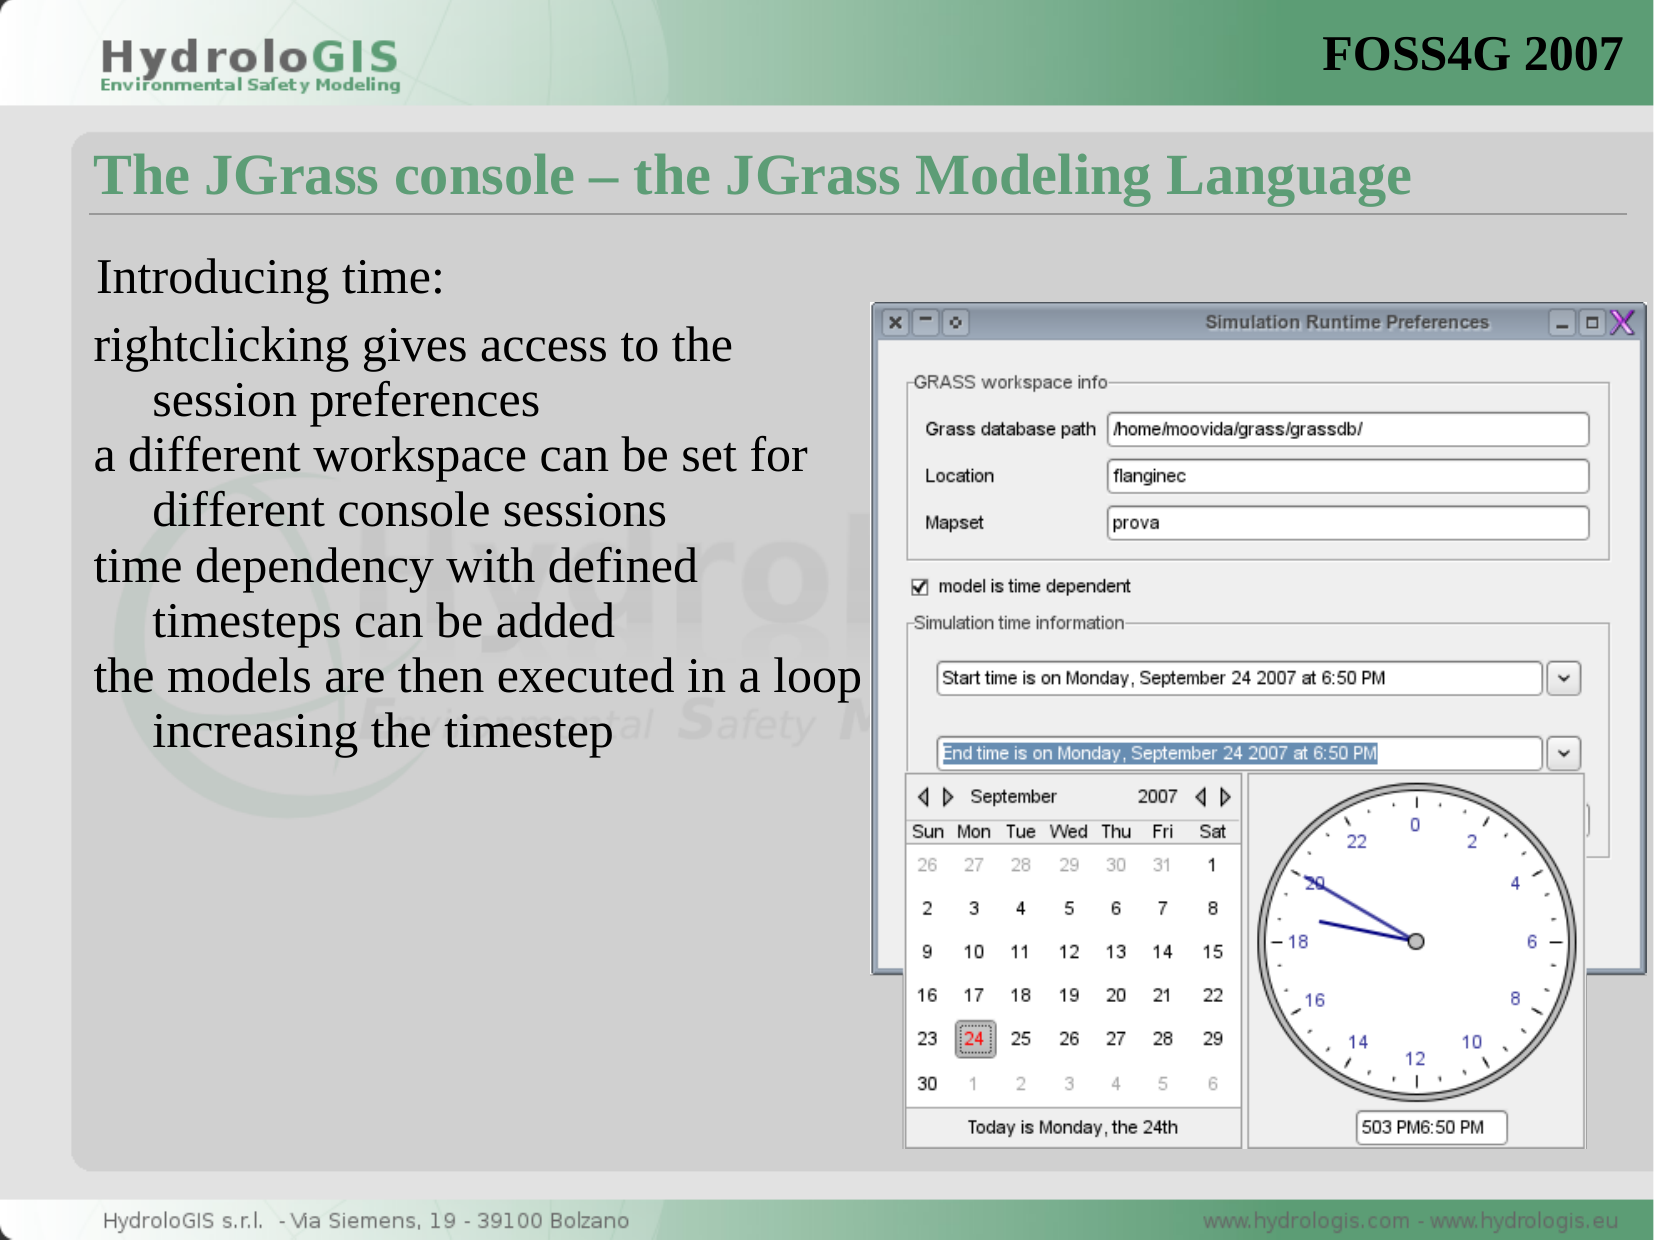

# The JGrass console – the JGrass Modeling Language
Introducing time:
rightclicking gives access to the session preferences
a different workspace can be set for different console sessions
time dependency with defined timesteps can be added
the models are then executed in a loop increasing the timestep